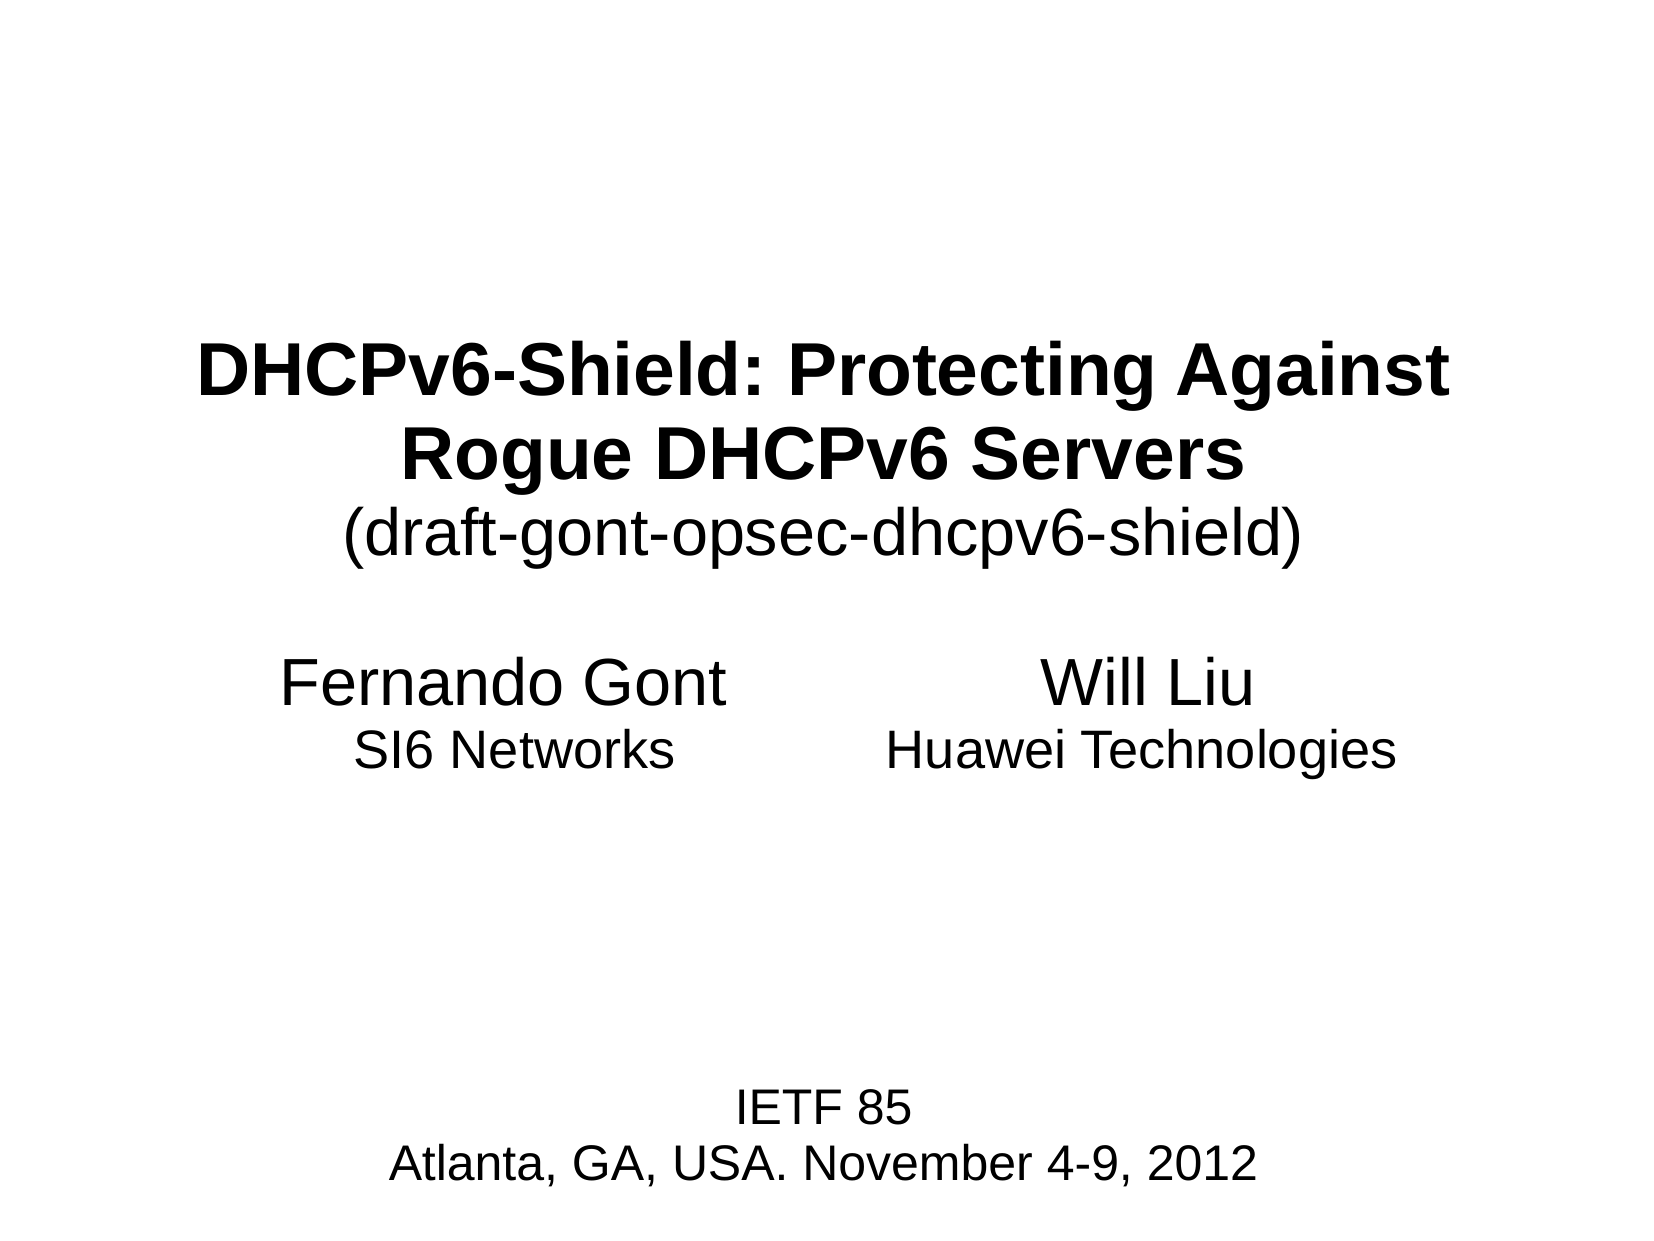

# DHCPv6-Shield: Protecting Against Rogue DHCPv6 Servers
(draft-gont-opsec-dhcpv6-shield)
 Fernando Gont Will Liu
 SI6 Networks Huawei Technologies
IETF 85
Atlanta, GA, USA. November 4-9, 2012